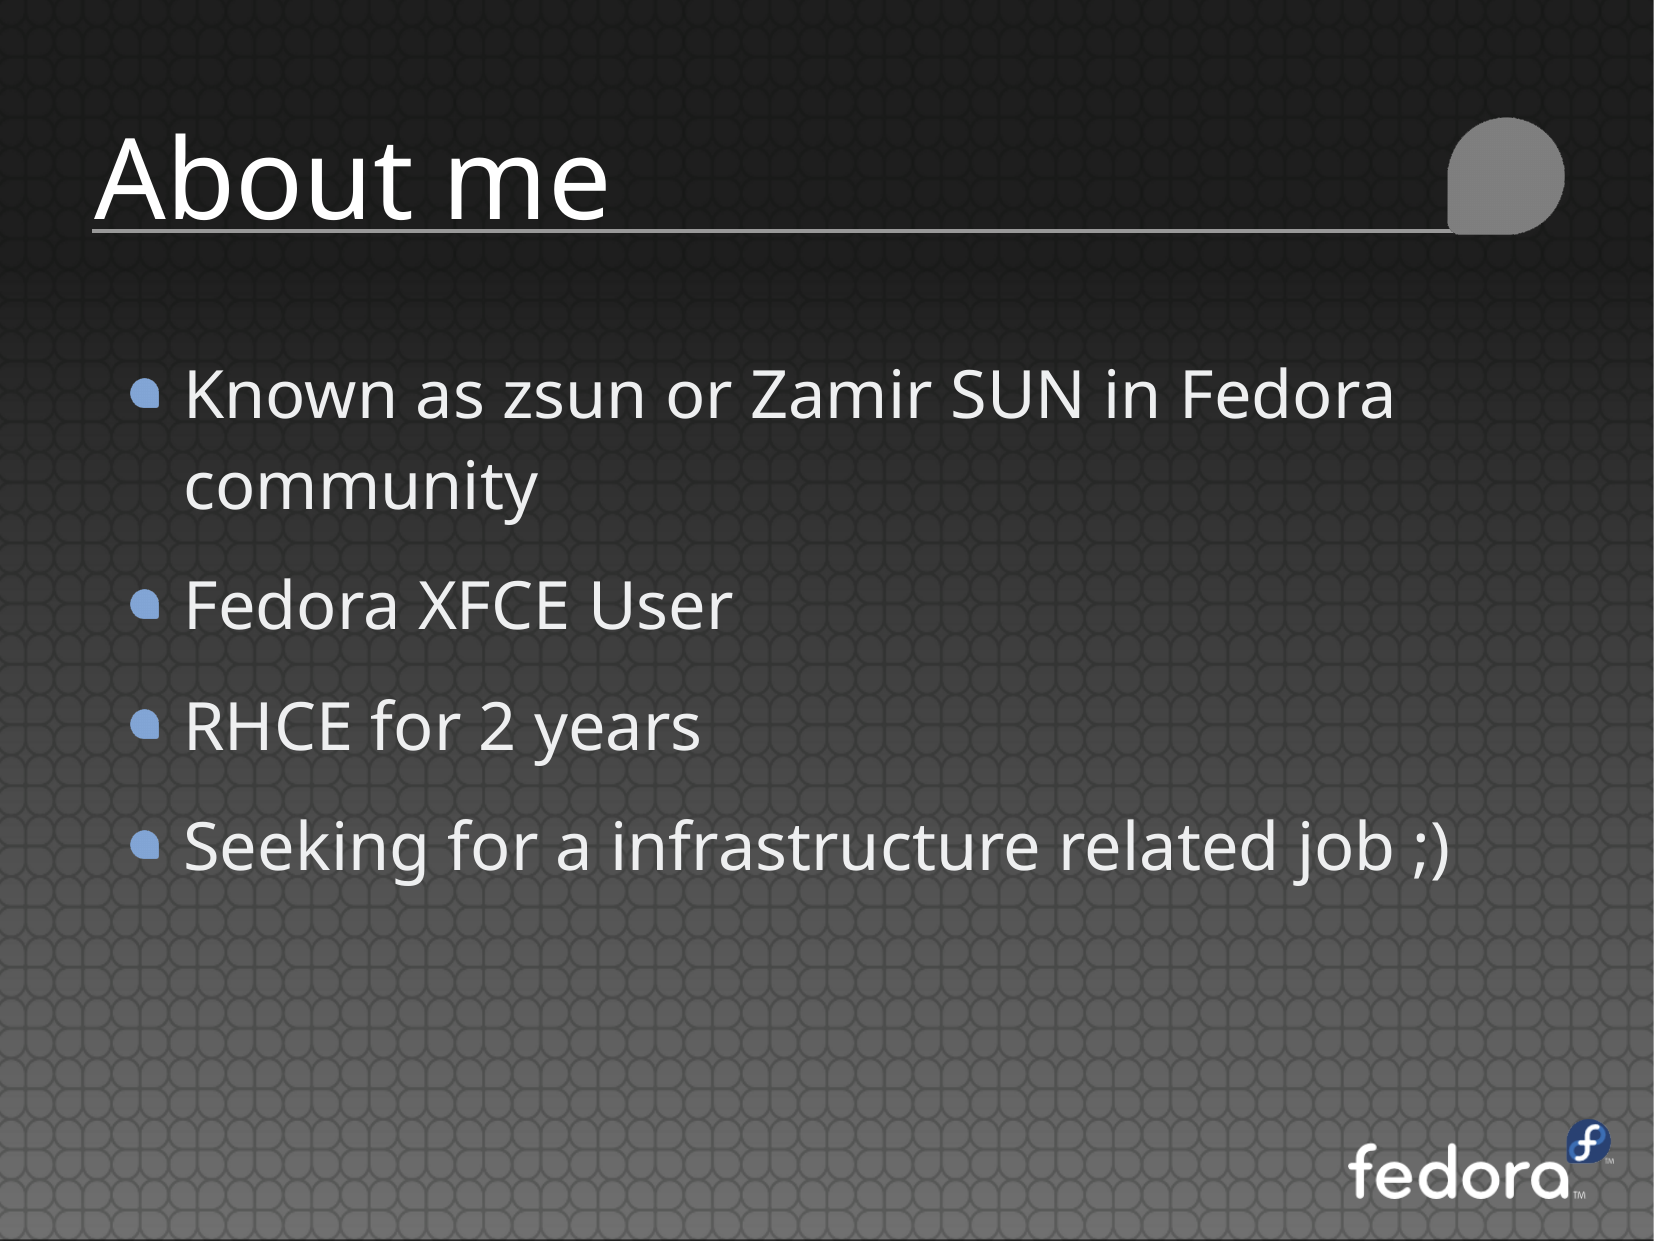

# About me
Known as zsun or Zamir SUN in Fedora community
Fedora XFCE User
RHCE for 2 years
Seeking for a infrastructure related job ;)